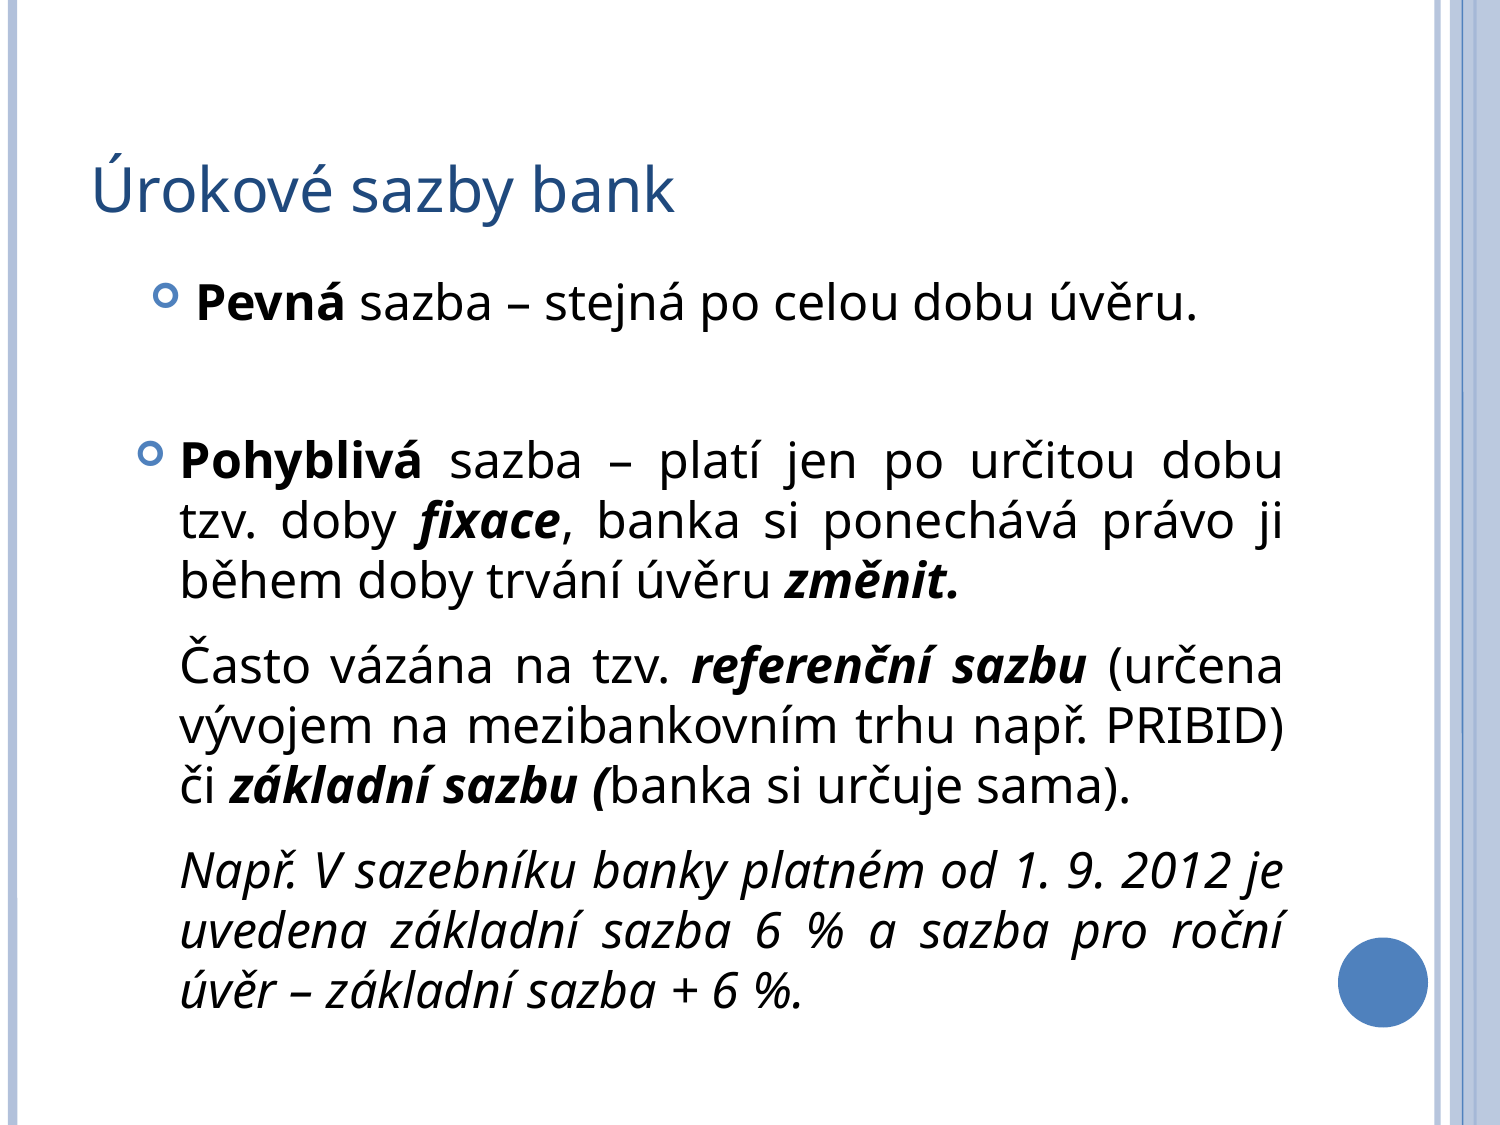

# Úrokové sazby bank
Pevná sazba – stejná po celou dobu úvěru.
Pohyblivá sazba – platí jen po určitou dobu tzv. doby fixace, banka si ponechává právo ji během doby trvání úvěru změnit.
Často vázána na tzv. referenční sazbu (určena vývojem na mezibankovním trhu např. PRIBID) či základní sazbu (banka si určuje sama).
Např. V sazebníku banky platném od 1. 9. 2012 je uvedena základní sazba 6 % a sazba pro roční úvěr – základní sazba + 6 %.